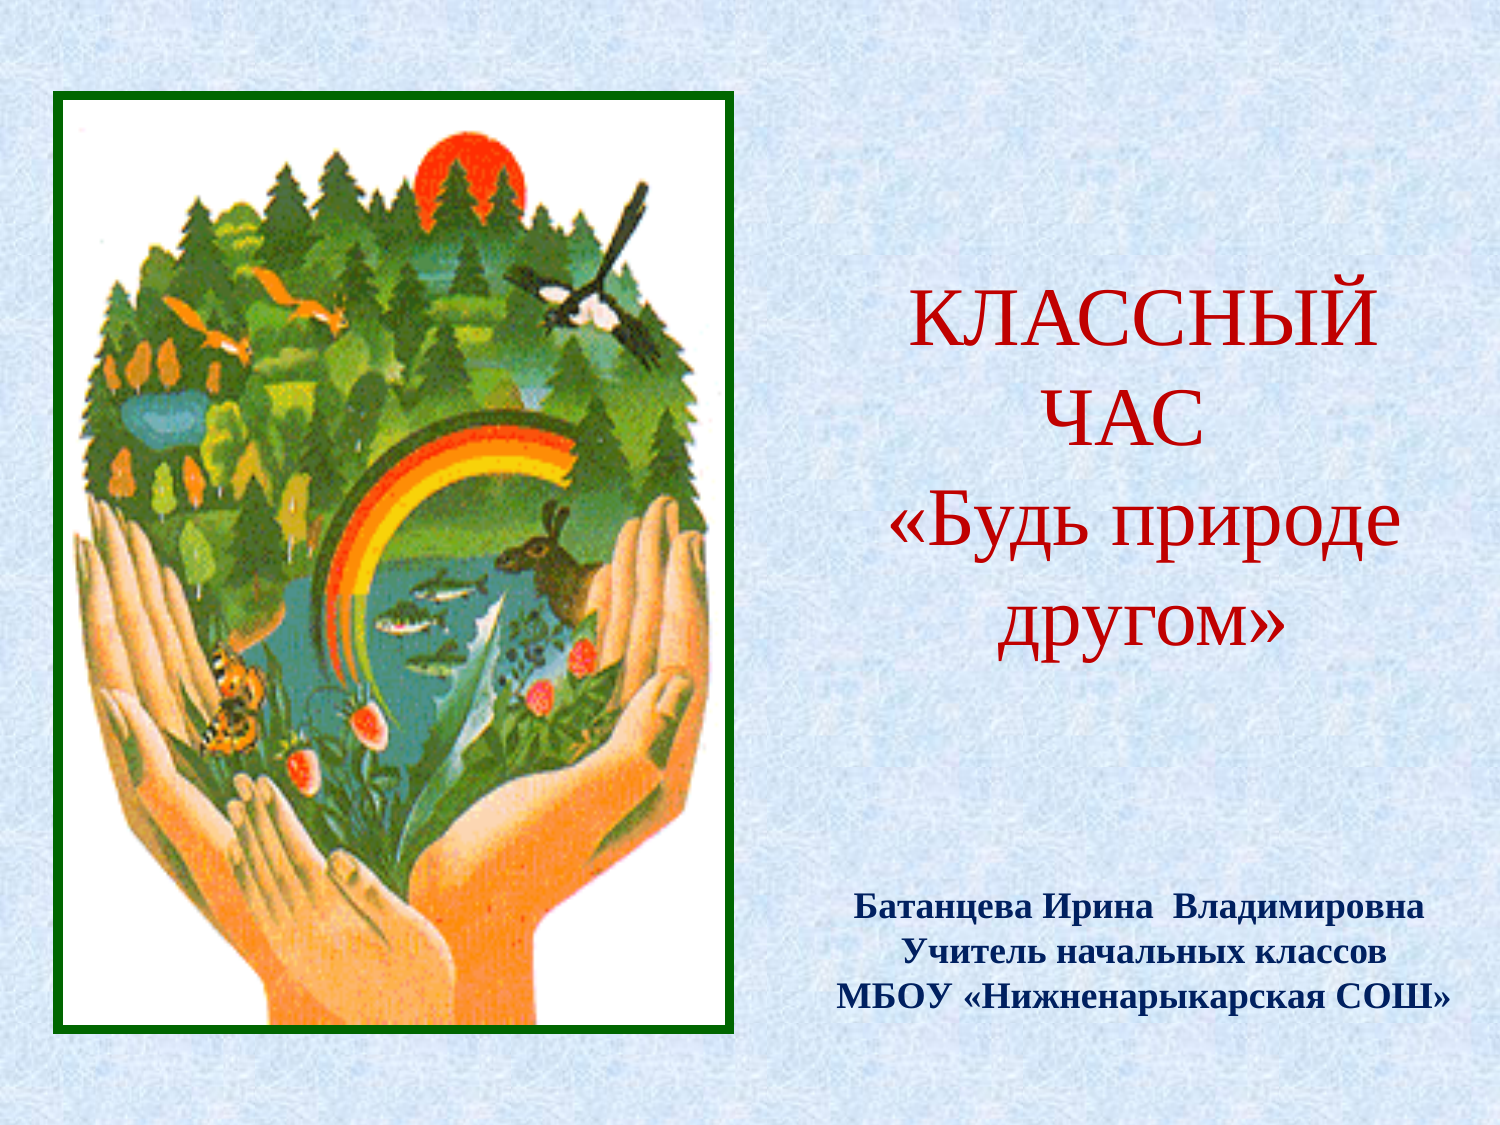

КЛАССНЫЙ ЧАС
«Будь природе другом»
Батанцева Ирина Владимировна
Учитель начальных классов
МБОУ «Нижненарыкарская СОШ»